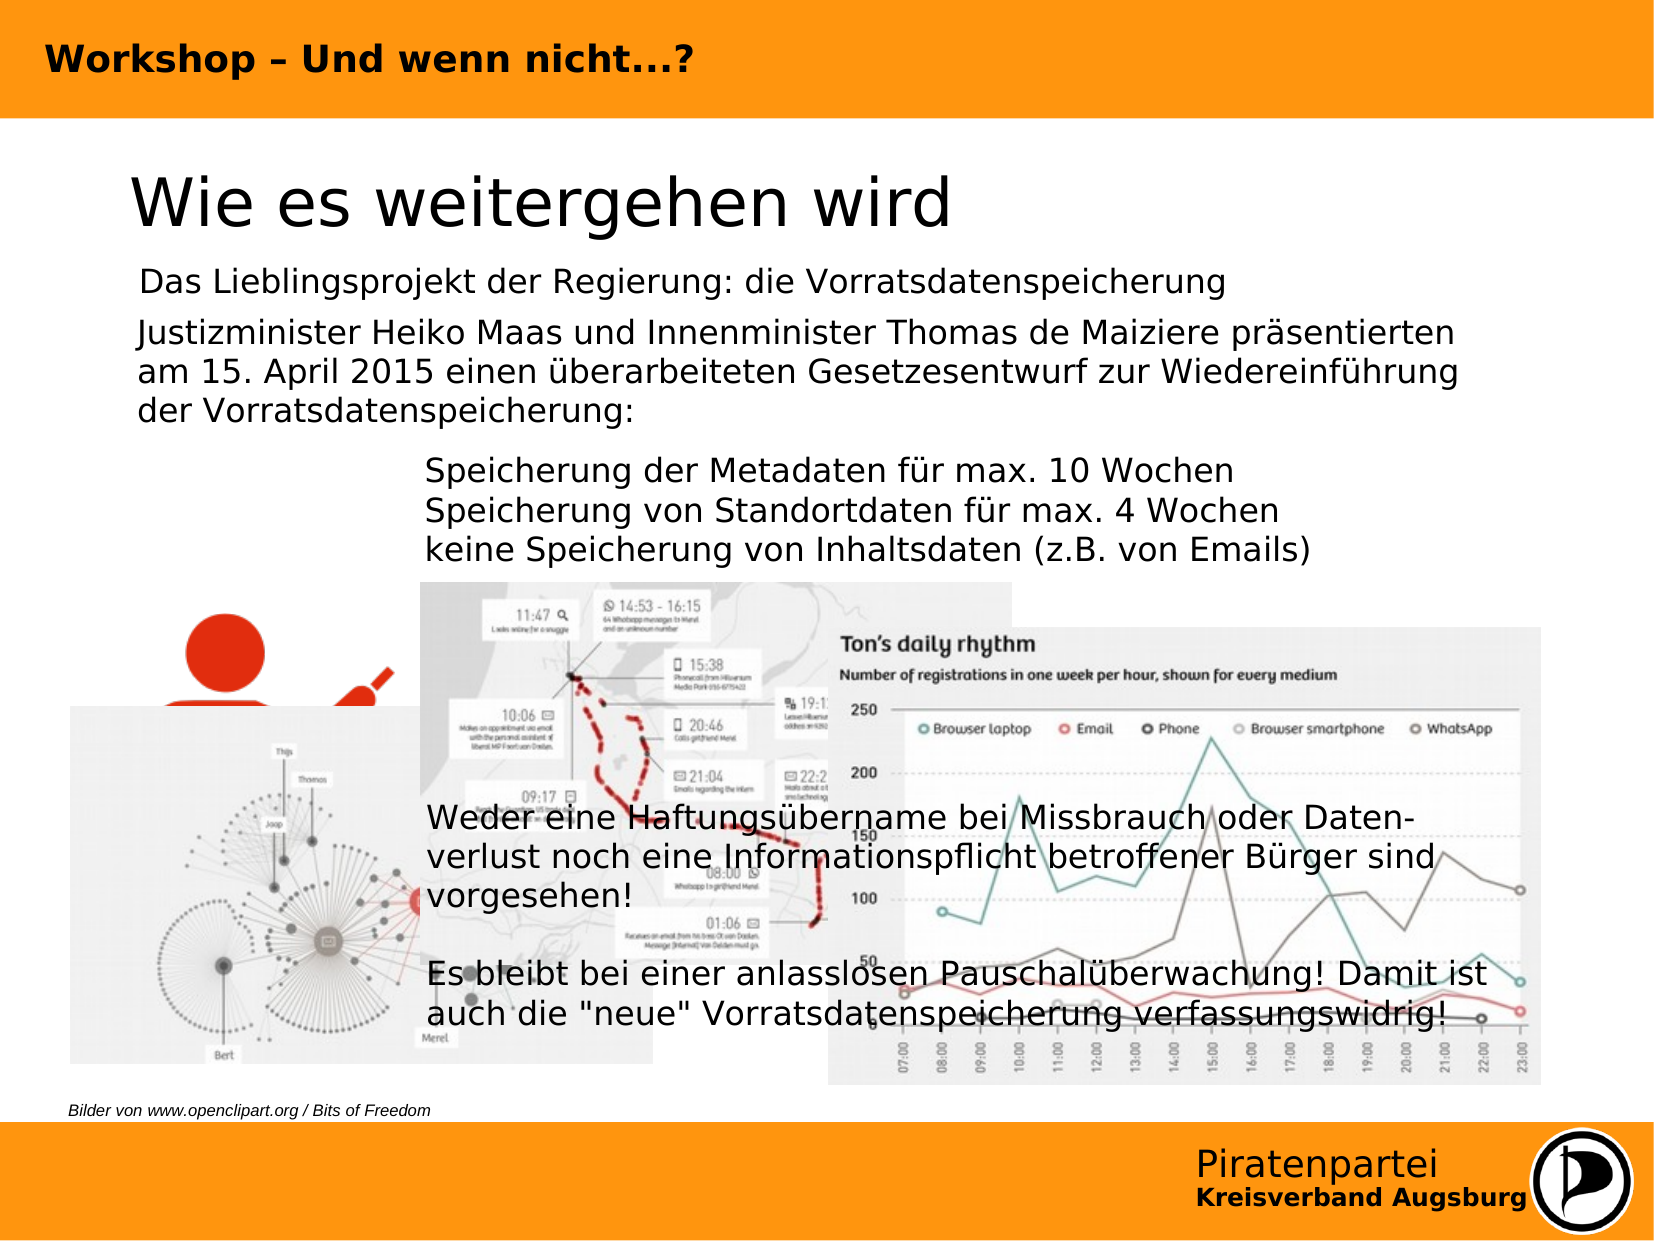

Workshop – Und wenn nicht...?
Wie es weitergehen wird
Das Lieblingsprojekt der Regierung: die Vorratsdatenspeicherung
Justizminister Heiko Maas und Innenminister Thomas de Maiziere präsentierten am 15. April 2015 einen überarbeiteten Gesetzesentwurf zur Wiedereinführung der Vorratsdatenspeicherung:
Speicherung der Metadaten für max. 10 Wochen
Speicherung von Standortdaten für max. 4 Wochen
keine Speicherung von Inhaltsdaten (z.B. von Emails)
dafür aber:
Erfassung der Standortdaten (Funkzelle) im Abstand von 10 min.
Abruf auch bei "schweren" Straftaten zulässig
Speicherung von IPv6-Adressen ermöglicht Personalisierung
Weder eine Haftungsübername bei Missbrauch oder Daten-verlust noch eine Informationspflicht betroffener Bürger sind vorgesehen!
Es bleibt bei einer anlasslosen Pauschalüberwachung! Damit ist auch die "neue" Vorratsdatenspeicherung verfassungswidrig!
Bilder von www.openclipart.org / Bits of Freedom